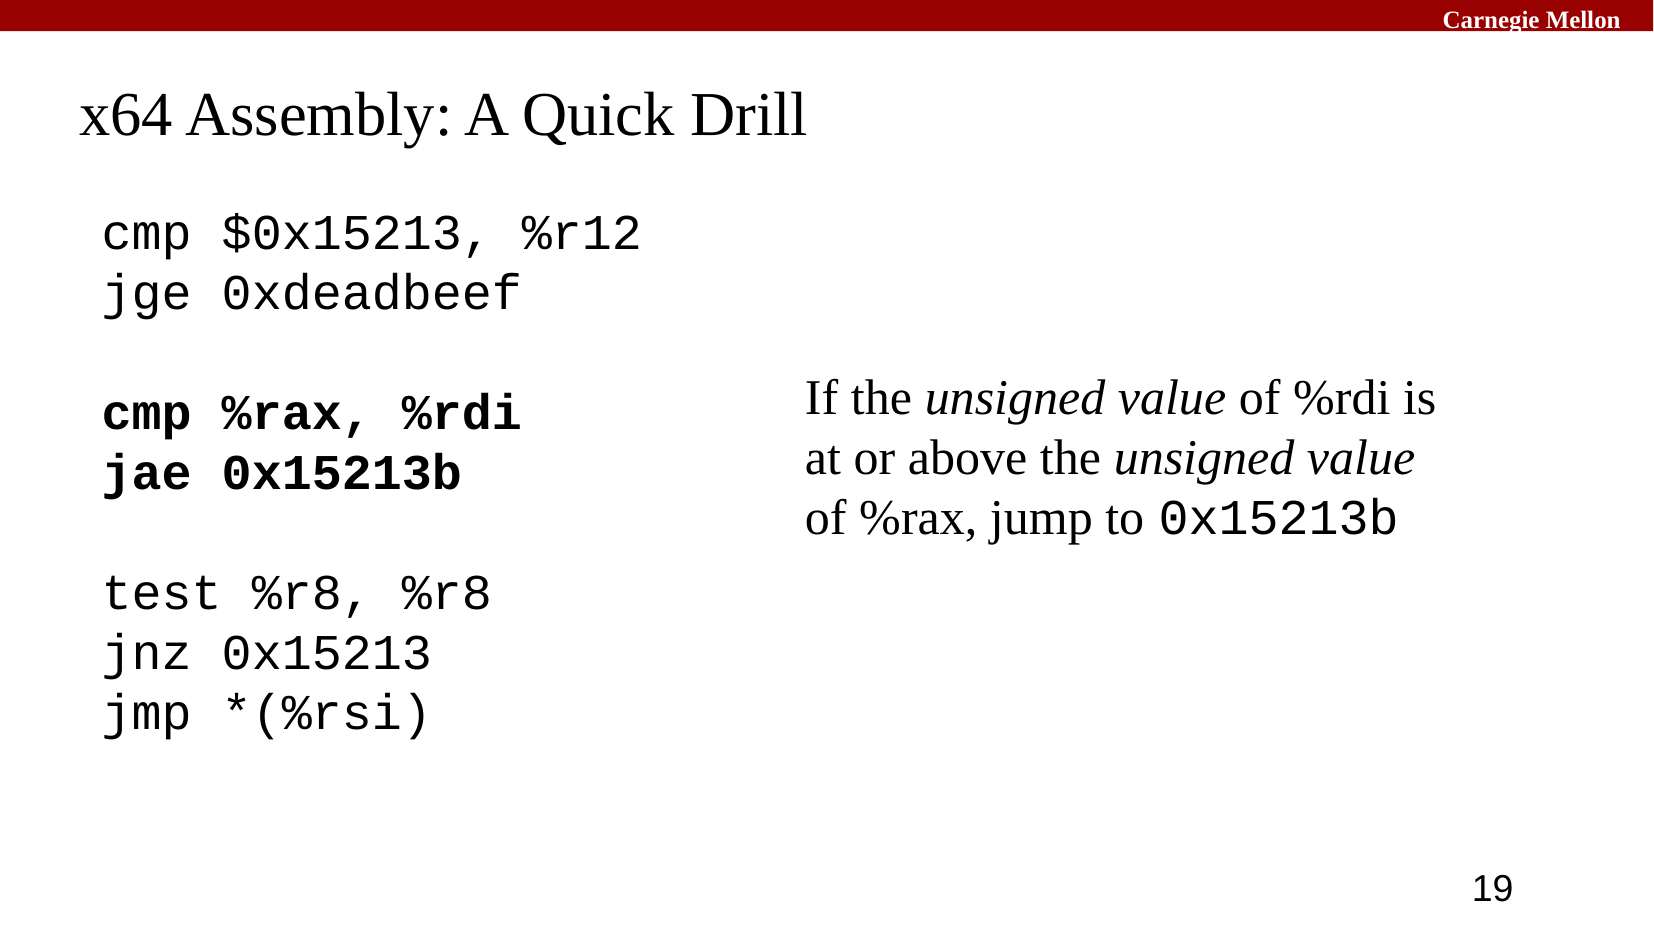

# x64 Assembly: A Quick Drill
If the unsigned value of %rdi is at or above the unsigned value of %rax, jump to 0x15213b
cmp $0x15213, %r12
jge 0xdeadbeef
cmp %rax, %rdi
jae 0x15213b
test %r8, %r8
jnz 0x15213
jmp *(%rsi)